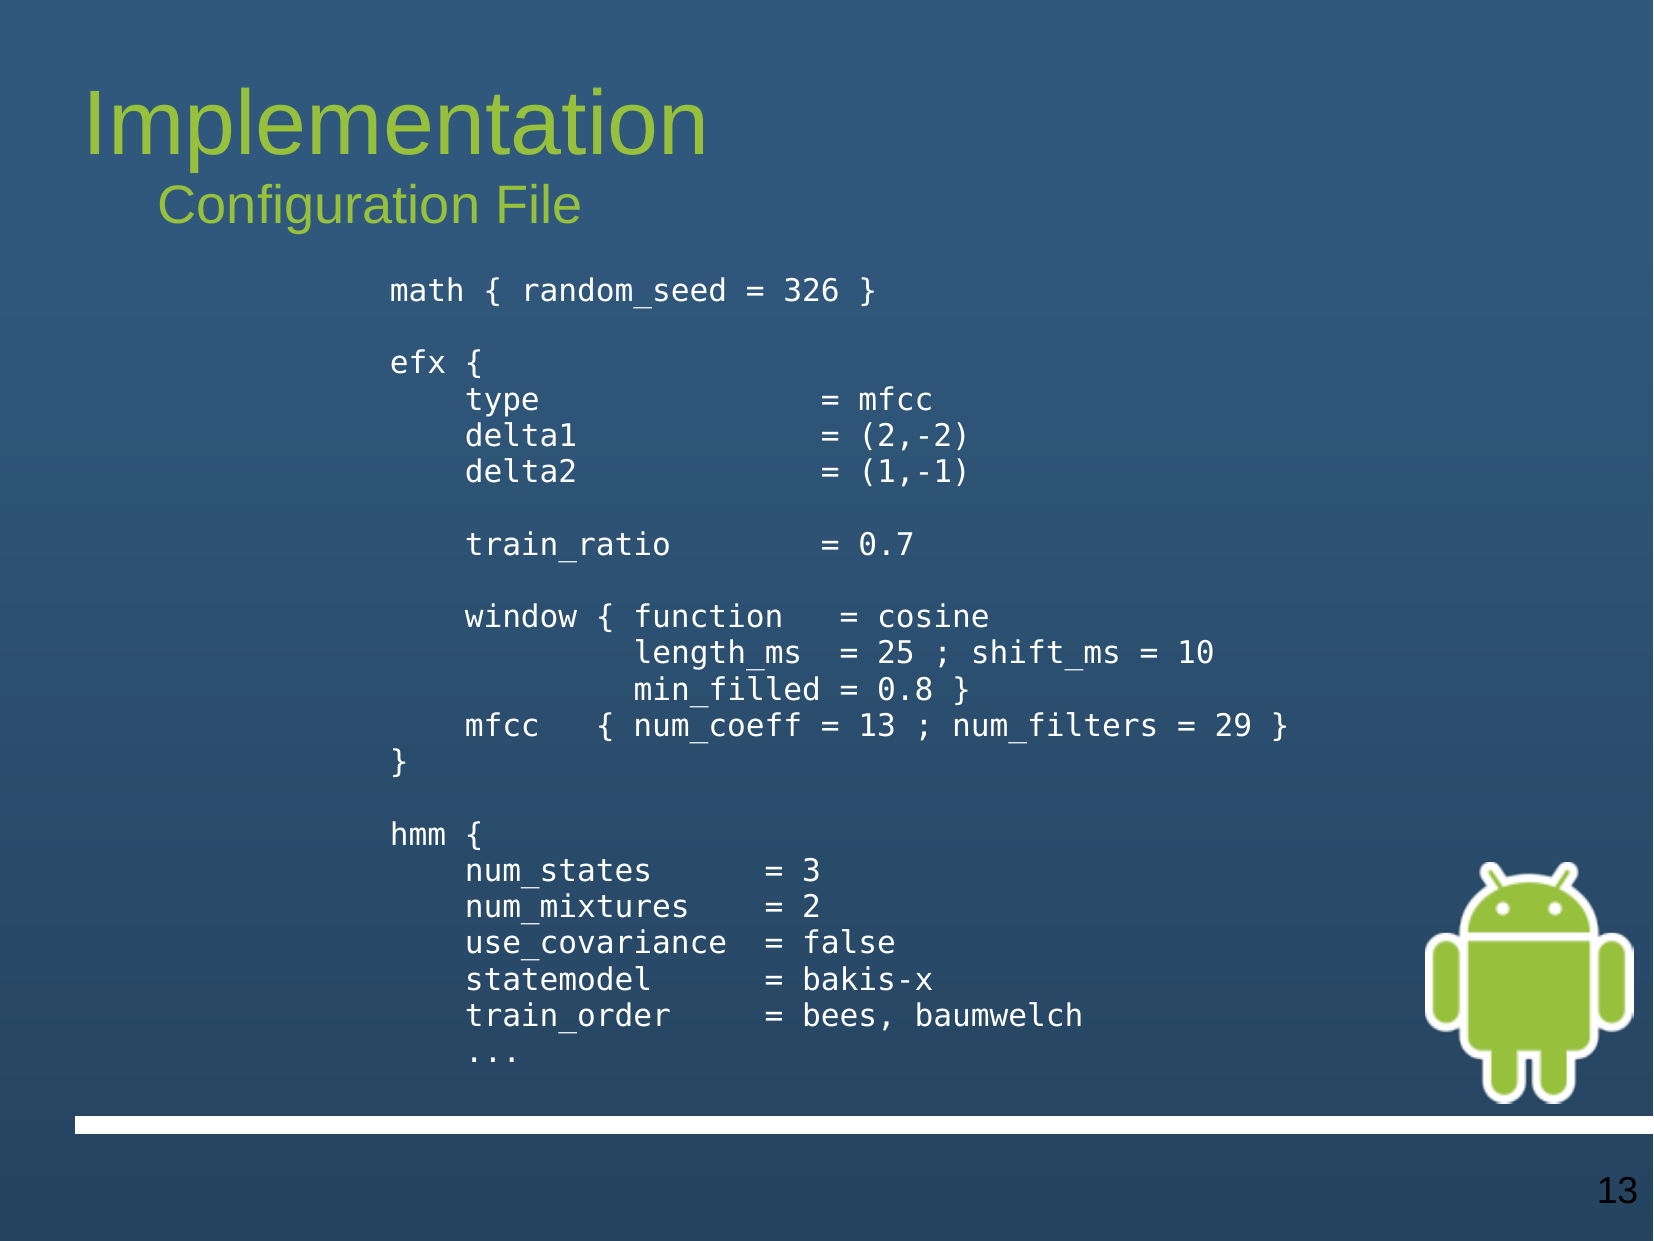

# Implementation Configuration File
math { random_seed = 326 }
efx {
 type = mfcc
 delta1 = (2,-2)
 delta2 = (1,-1)
 train_ratio = 0.7
 window { function = cosine
 length_ms = 25 ; shift_ms = 10
 min_filled = 0.8 }
 mfcc { num_coeff = 13 ; num_filters = 29 }
}
hmm {
 num_states = 3
 num_mixtures = 2
 use_covariance = false
 statemodel = bakis-x
 train_order = bees, baumwelch
 ...